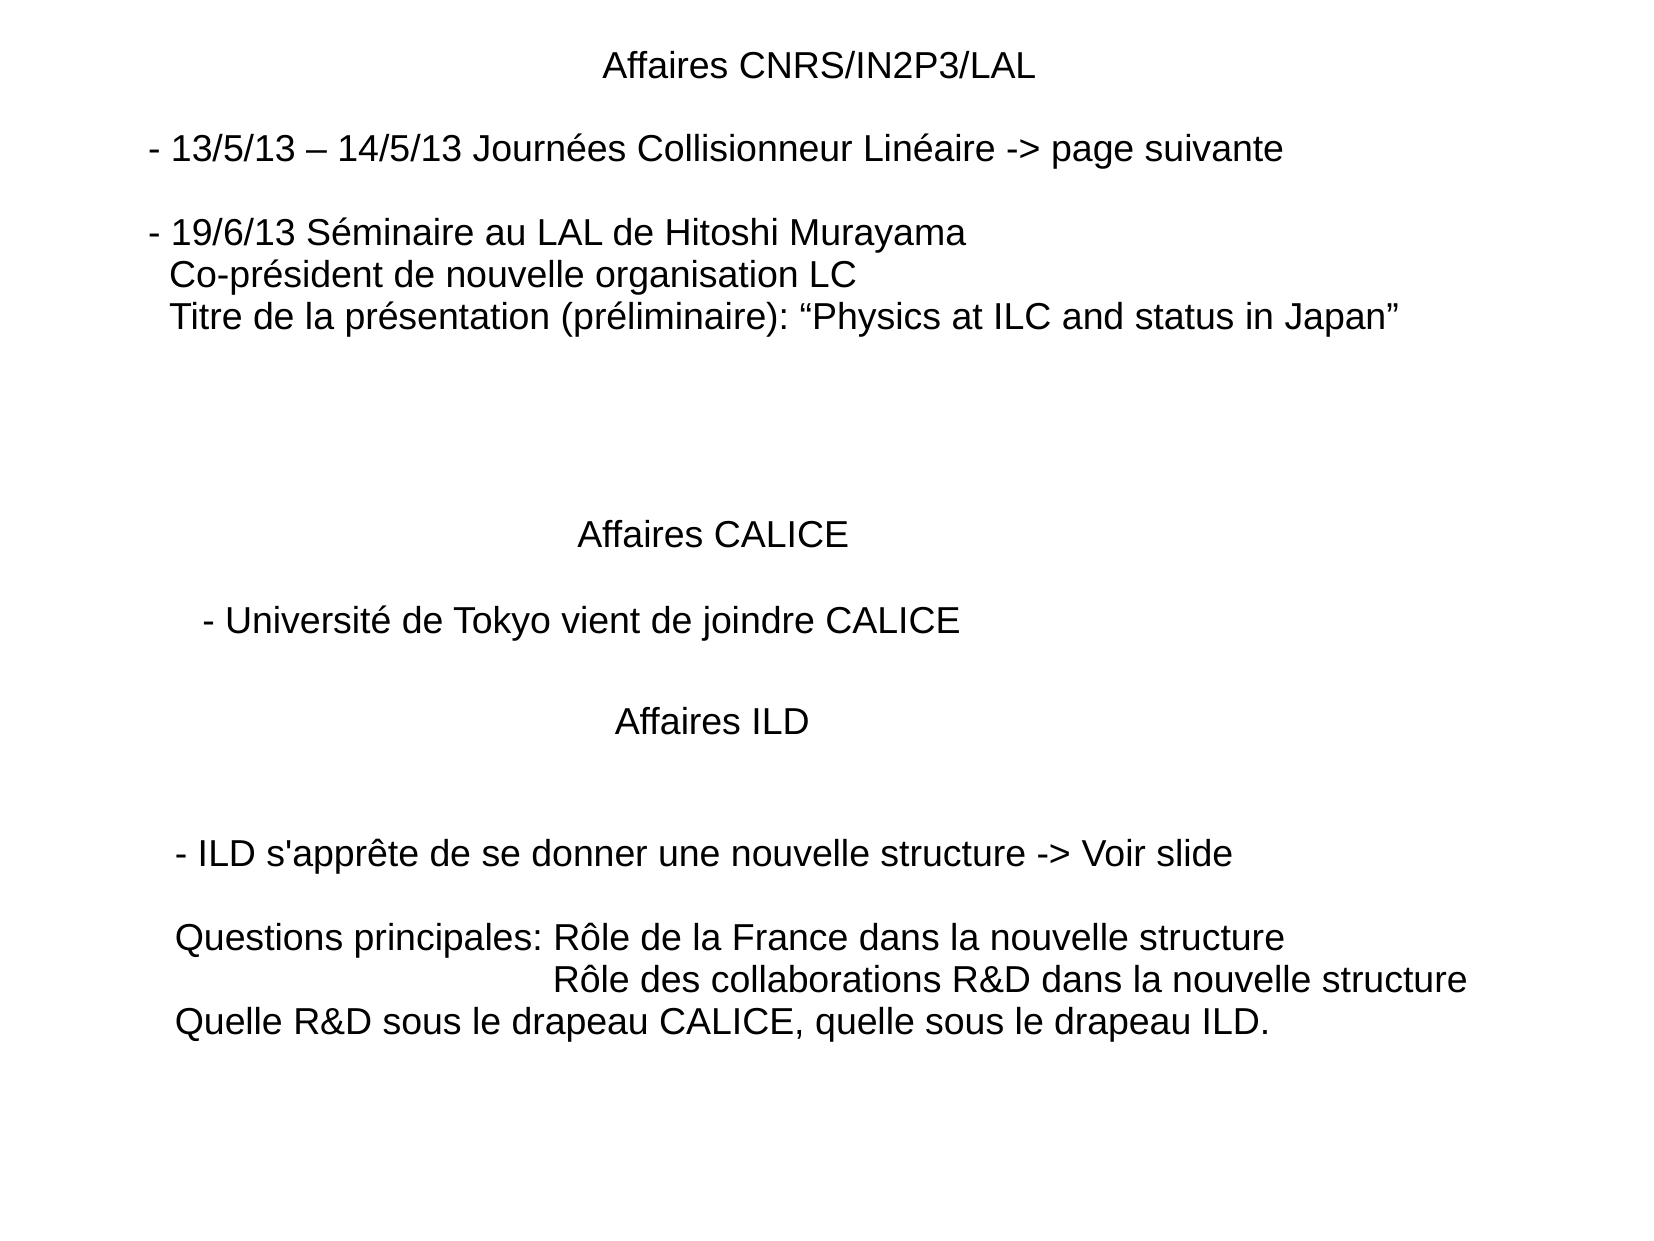

Affaires CNRS/IN2P3/LAL
- 13/5/13 – 14/5/13 Journées Collisionneur Linéaire -> page suivante
- 19/6/13 Séminaire au LAL de Hitoshi Murayama
 Co-président de nouvelle organisation LC
 Titre de la présentation (préliminaire): “Physics at ILC and status in Japan”
Affaires CALICE
- Université de Tokyo vient de joindre CALICE
Affaires ILD
- ILD s'apprête de se donner une nouvelle structure -> Voir slide
Questions principales: Rôle de la France dans la nouvelle structure
 Rôle des collaborations R&D dans la nouvelle structure
Quelle R&D sous le drapeau CALICE, quelle sous le drapeau ILD.